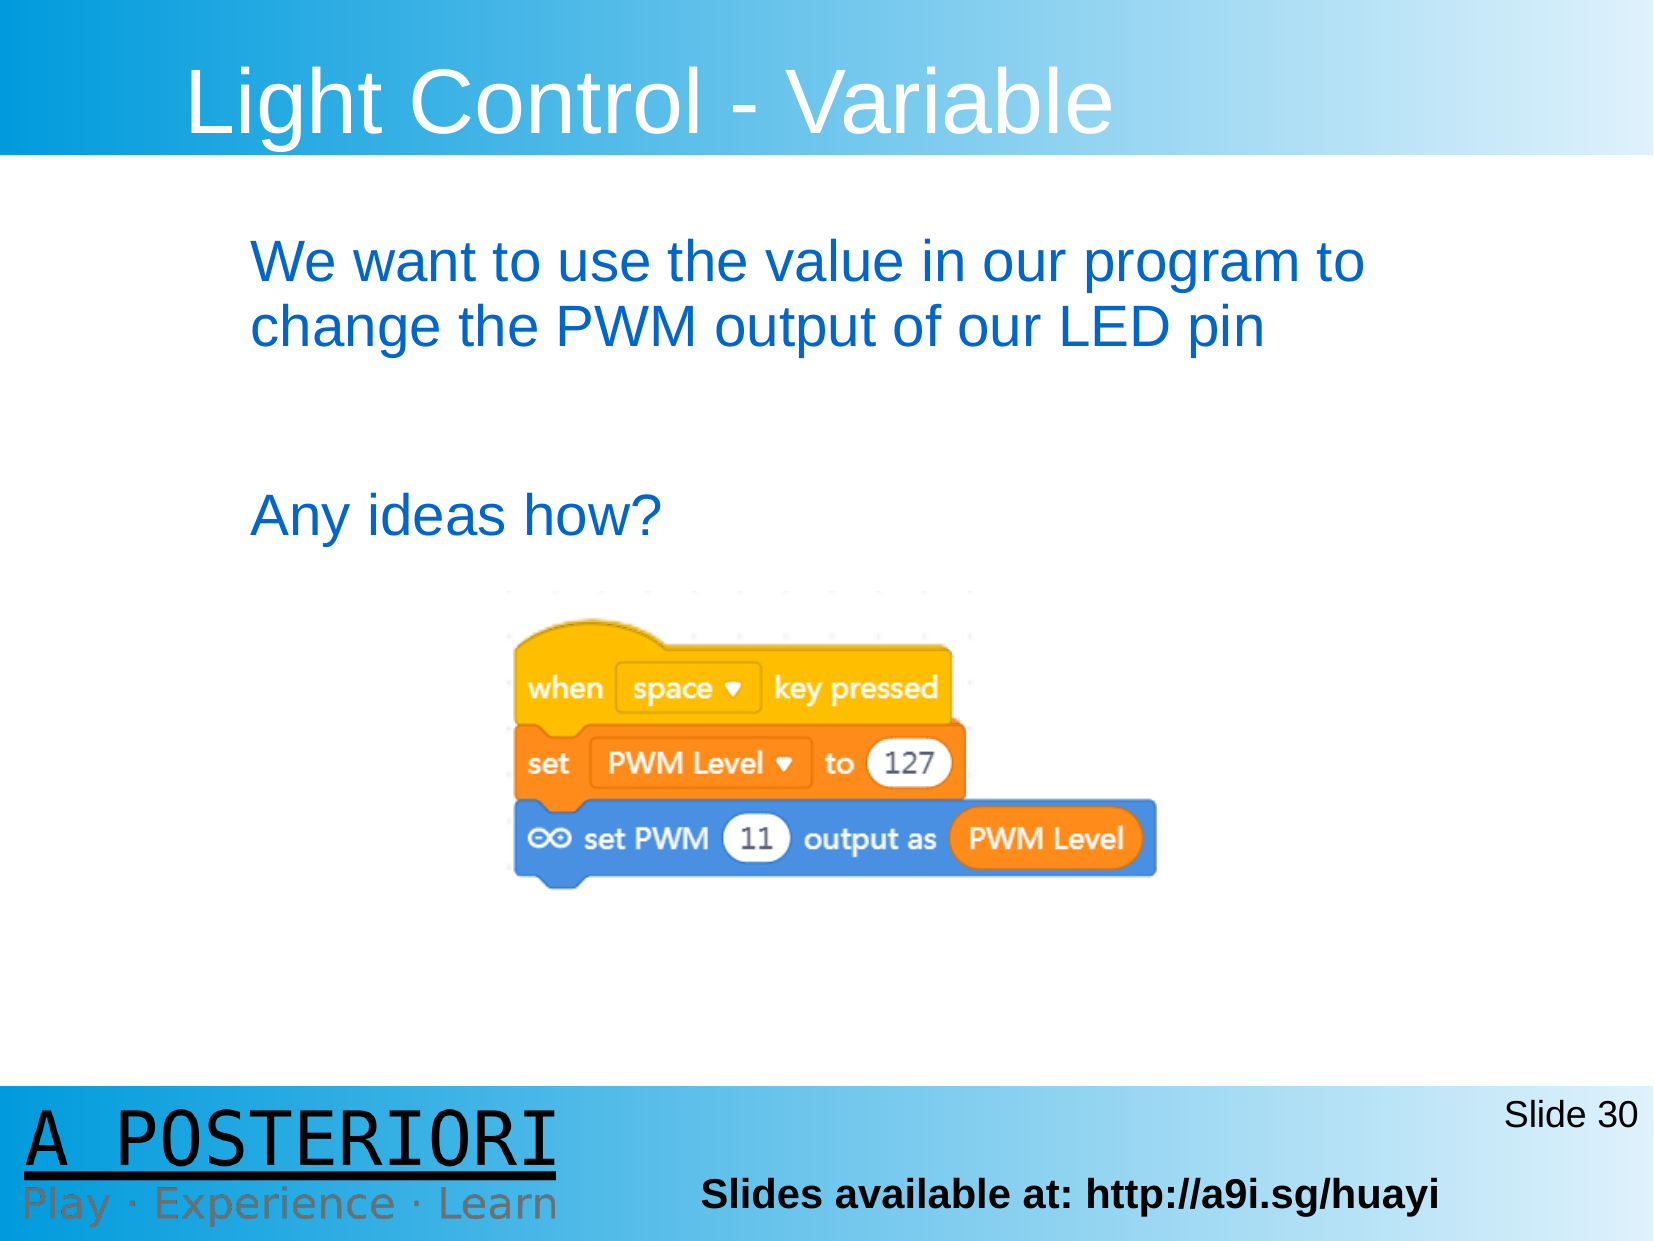

# Light Control - Variable
We want to use the value in our program to change the PWM output of our LED pin
Any ideas how?